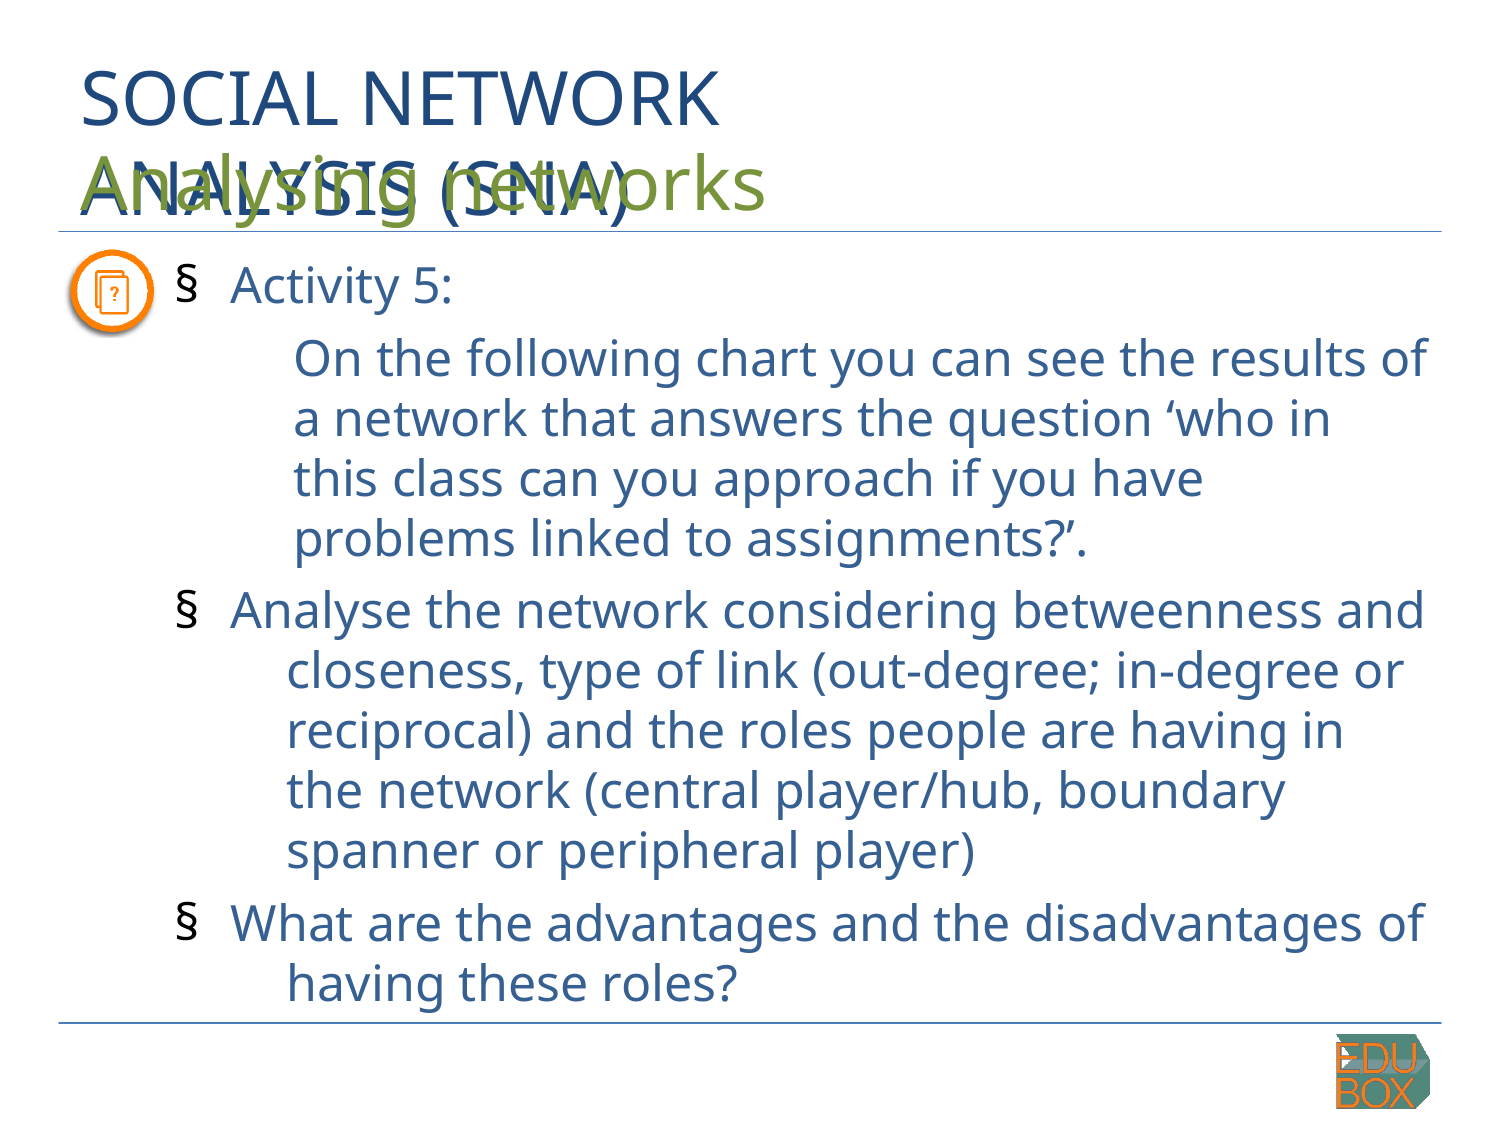

# SOCIAL NETWORK ANALYSIS (SNA)
Analysing networks
Activity 5:
On the following chart you can see the results of a network that answers the question ‘who in this class can you approach if you have problems linked to assignments?’.
Analyse the network considering betweenness and closeness, type of link (out-degree; in-degree or reciprocal) and the roles people are having in the network (central player/hub, boundary spanner or peripheral player)
What are the advantages and the disadvantages of having these roles?